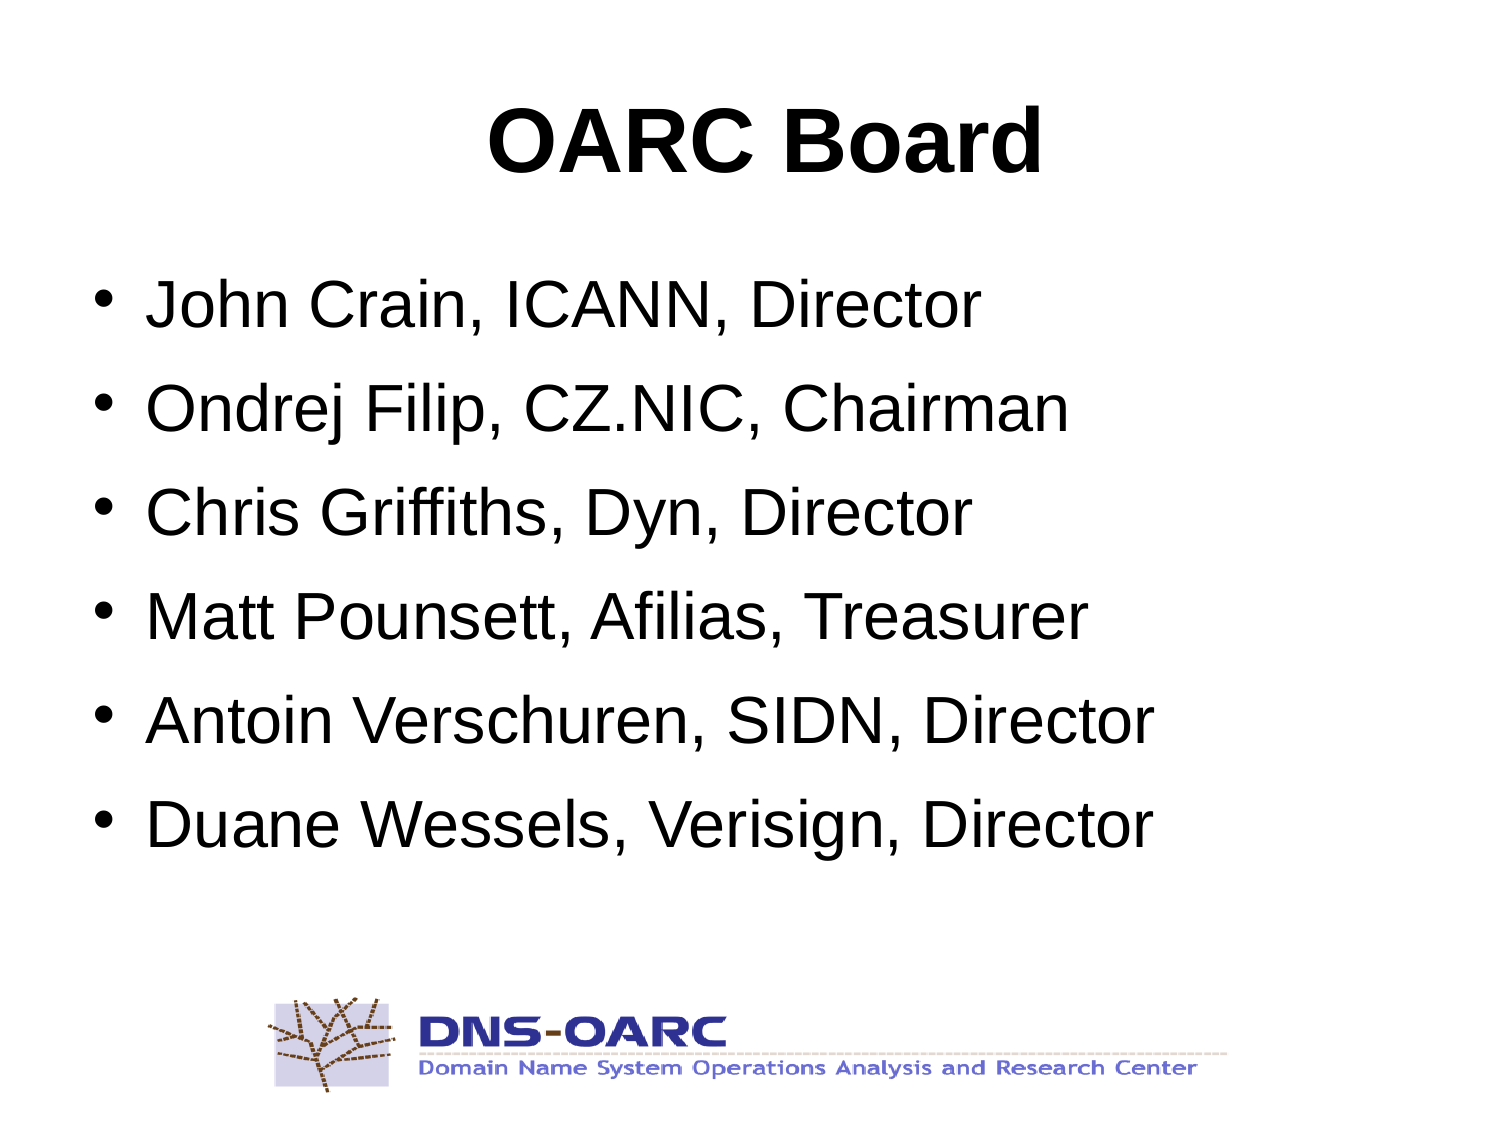

# OARC Board
John Crain, ICANN, Director
Ondrej Filip, CZ.NIC, Chairman
Chris Griffiths, Dyn, Director
Matt Pounsett, Afilias, Treasurer
Antoin Verschuren, SIDN, Director
Duane Wessels, Verisign, Director